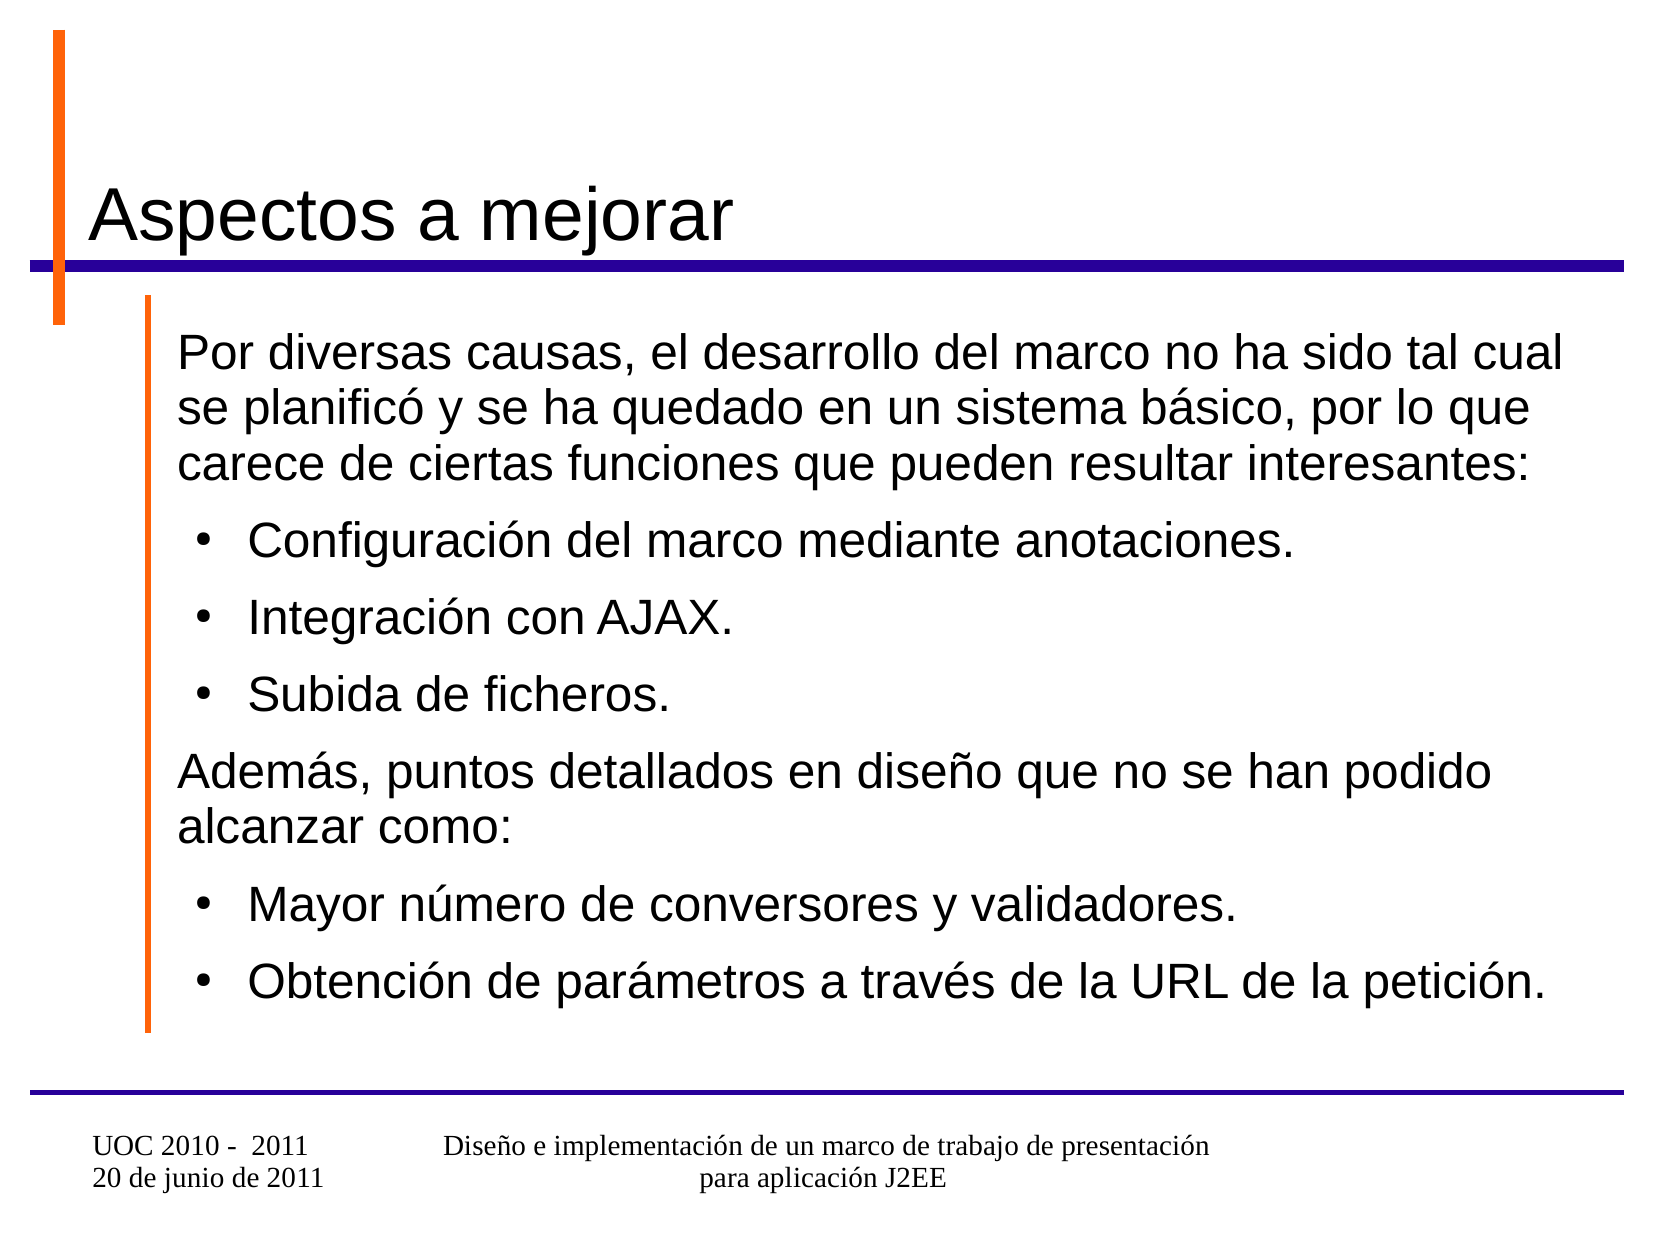

# Aspectos a mejorar
Por diversas causas, el desarrollo del marco no ha sido tal cual se planificó y se ha quedado en un sistema básico, por lo que carece de ciertas funciones que pueden resultar interesantes:
Configuración del marco mediante anotaciones.
Integración con AJAX.
Subida de ficheros.
Además, puntos detallados en diseño que no se han podido alcanzar como:
Mayor número de conversores y validadores.
Obtención de parámetros a través de la URL de la petición.